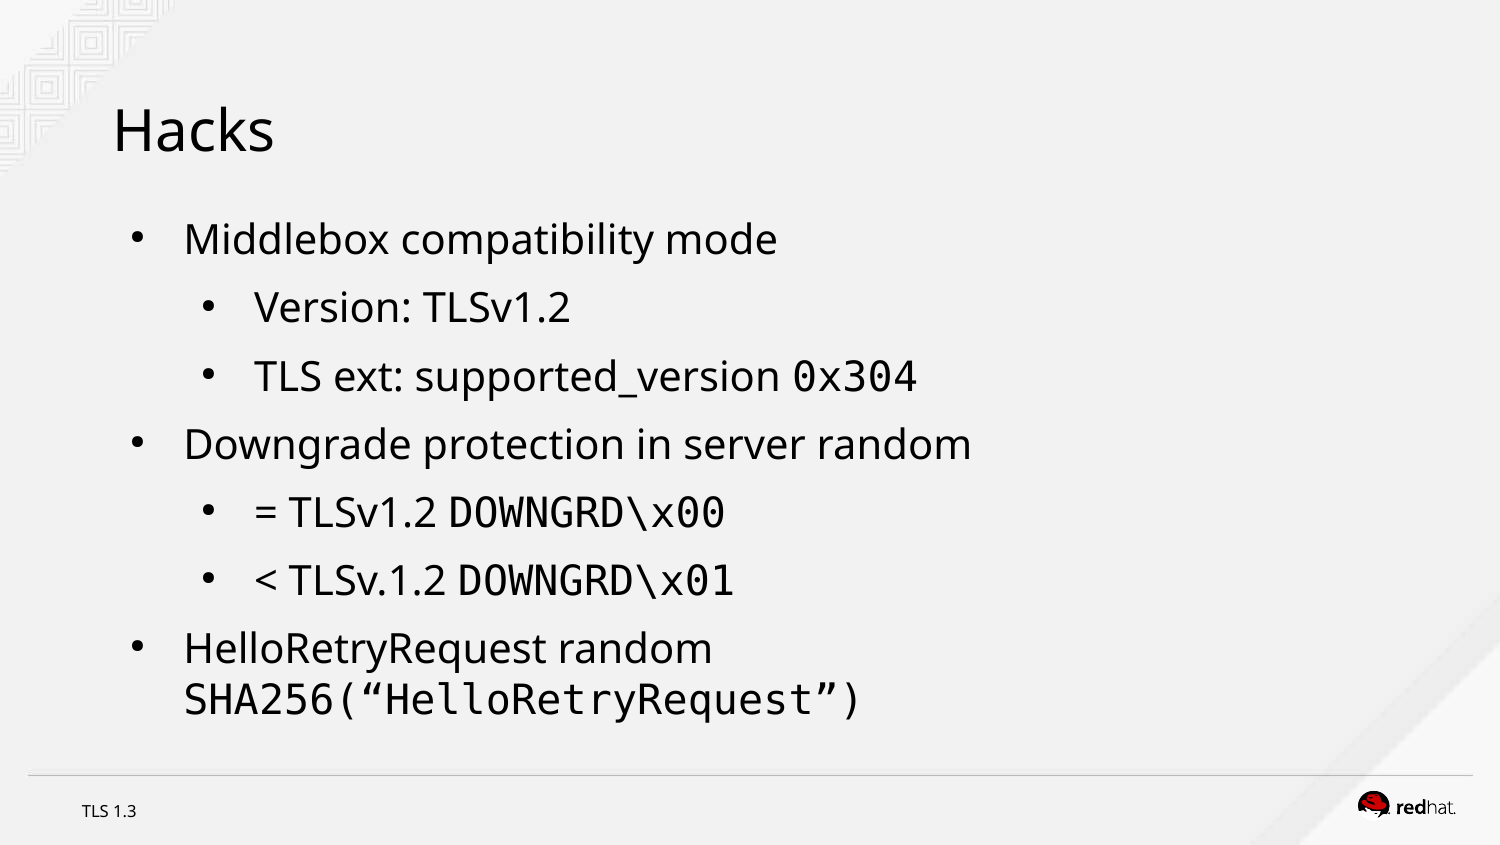

# Hacks
Middlebox compatibility mode
Version: TLSv1.2
TLS ext: supported_version 0x304
Downgrade protection in server random
= TLSv1.2 DOWNGRD\x00
< TLSv.1.2 DOWNGRD\x01
HelloRetryRequest random SHA256(“HelloRetryRequest”)
TLS 1.3